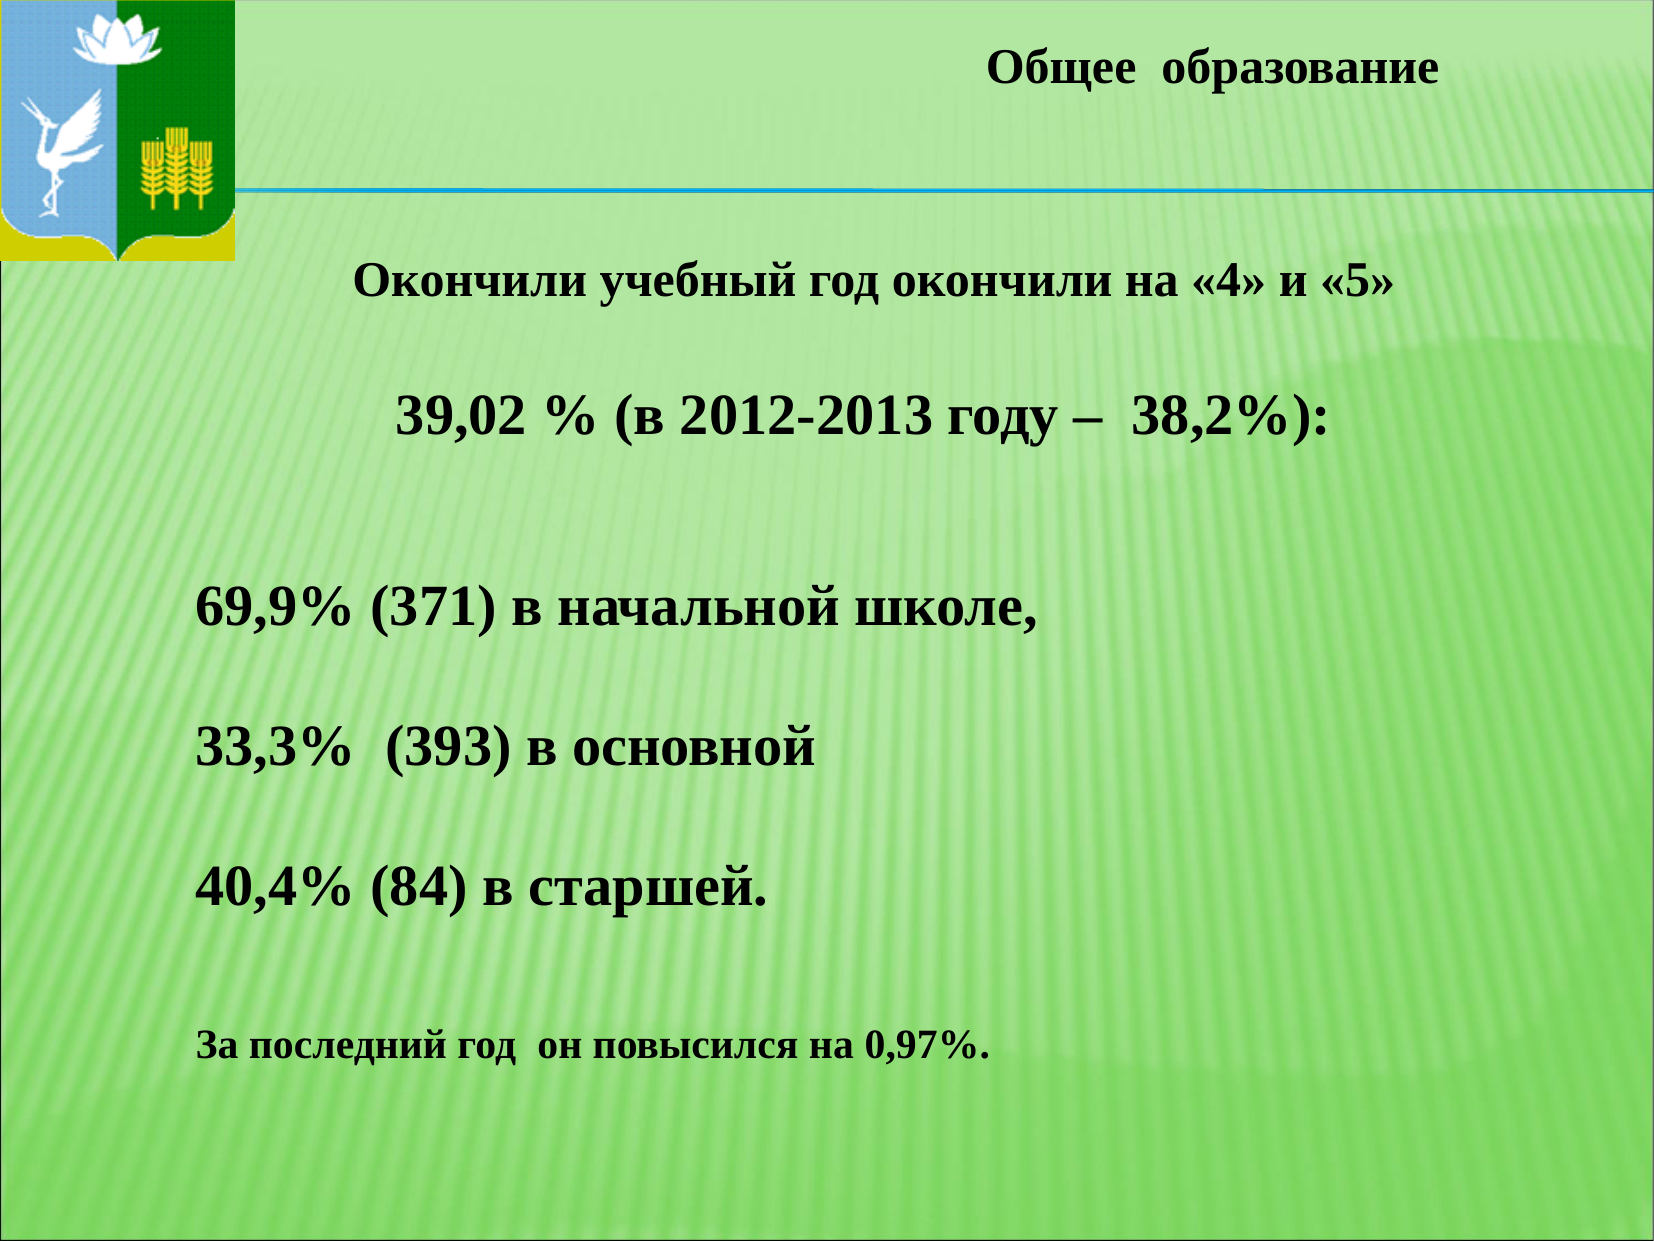

Общее образование
Окончили учебный год окончили на «4» и «5»
39,02 % (в 2012-2013 году – 38,2%):
69,9% (371) в начальной школе,
33,3% (393) в основной
40,4% (84) в старшей.
За последний год он повысился на 0,97%.